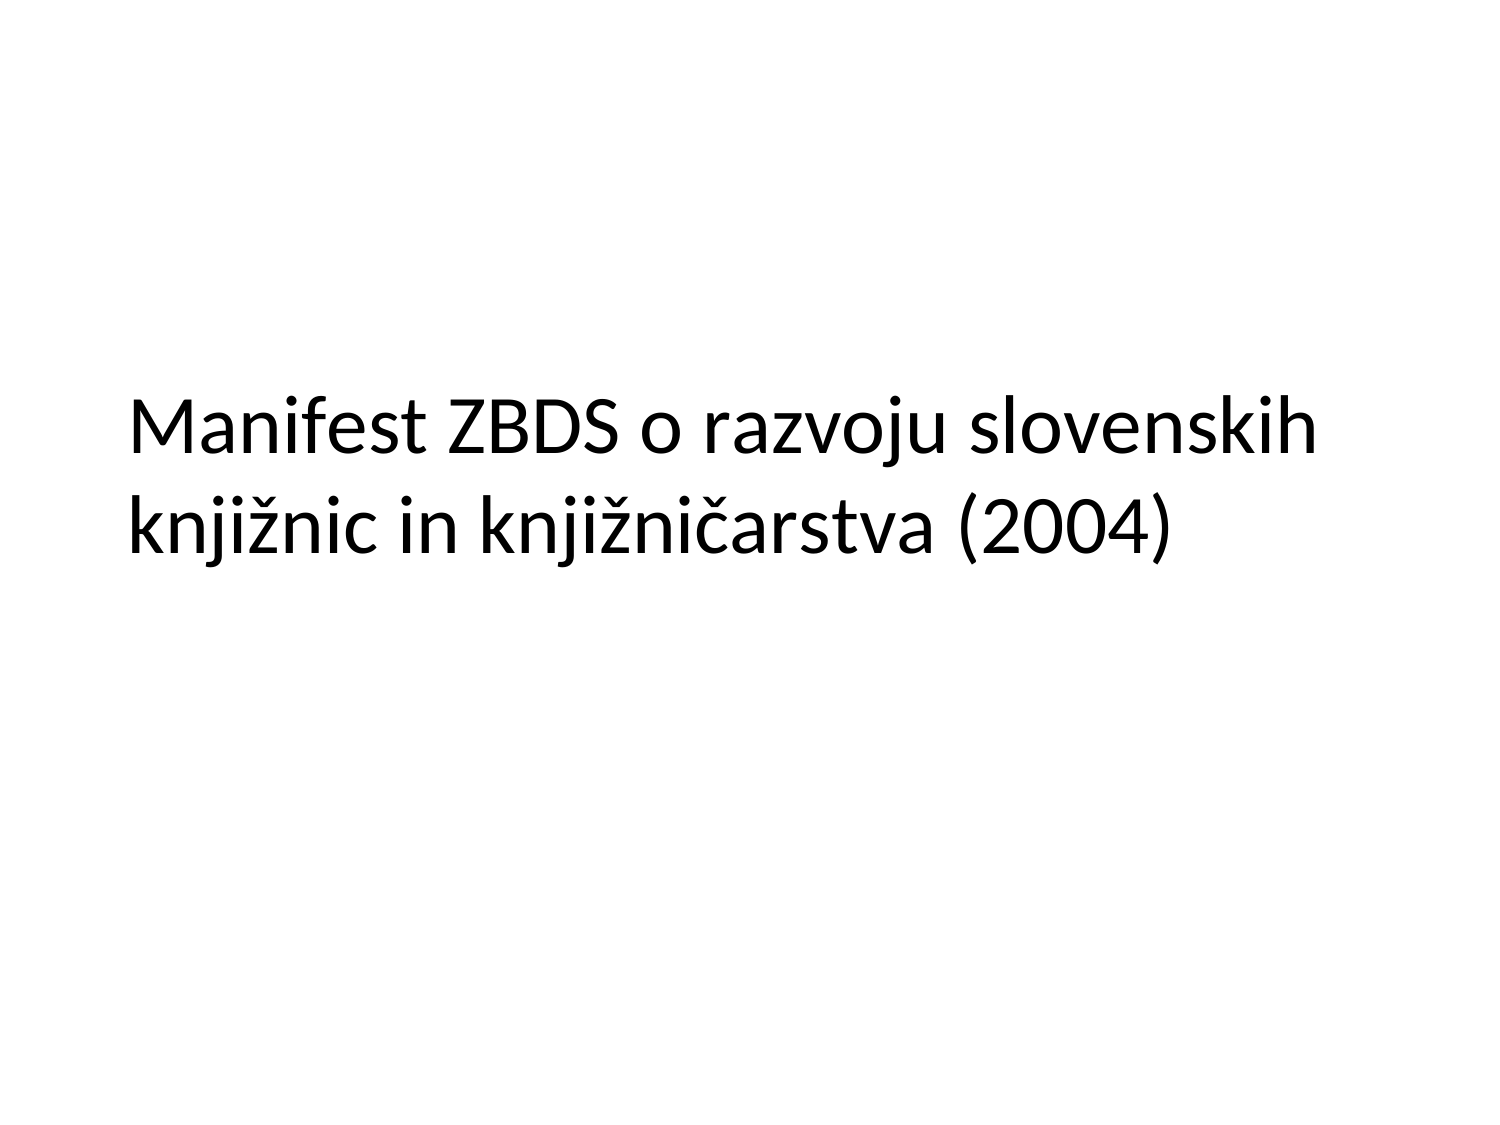

# Manifest ZBDS o razvoju slovenskih knjižnic in knjižničarstva (2004)